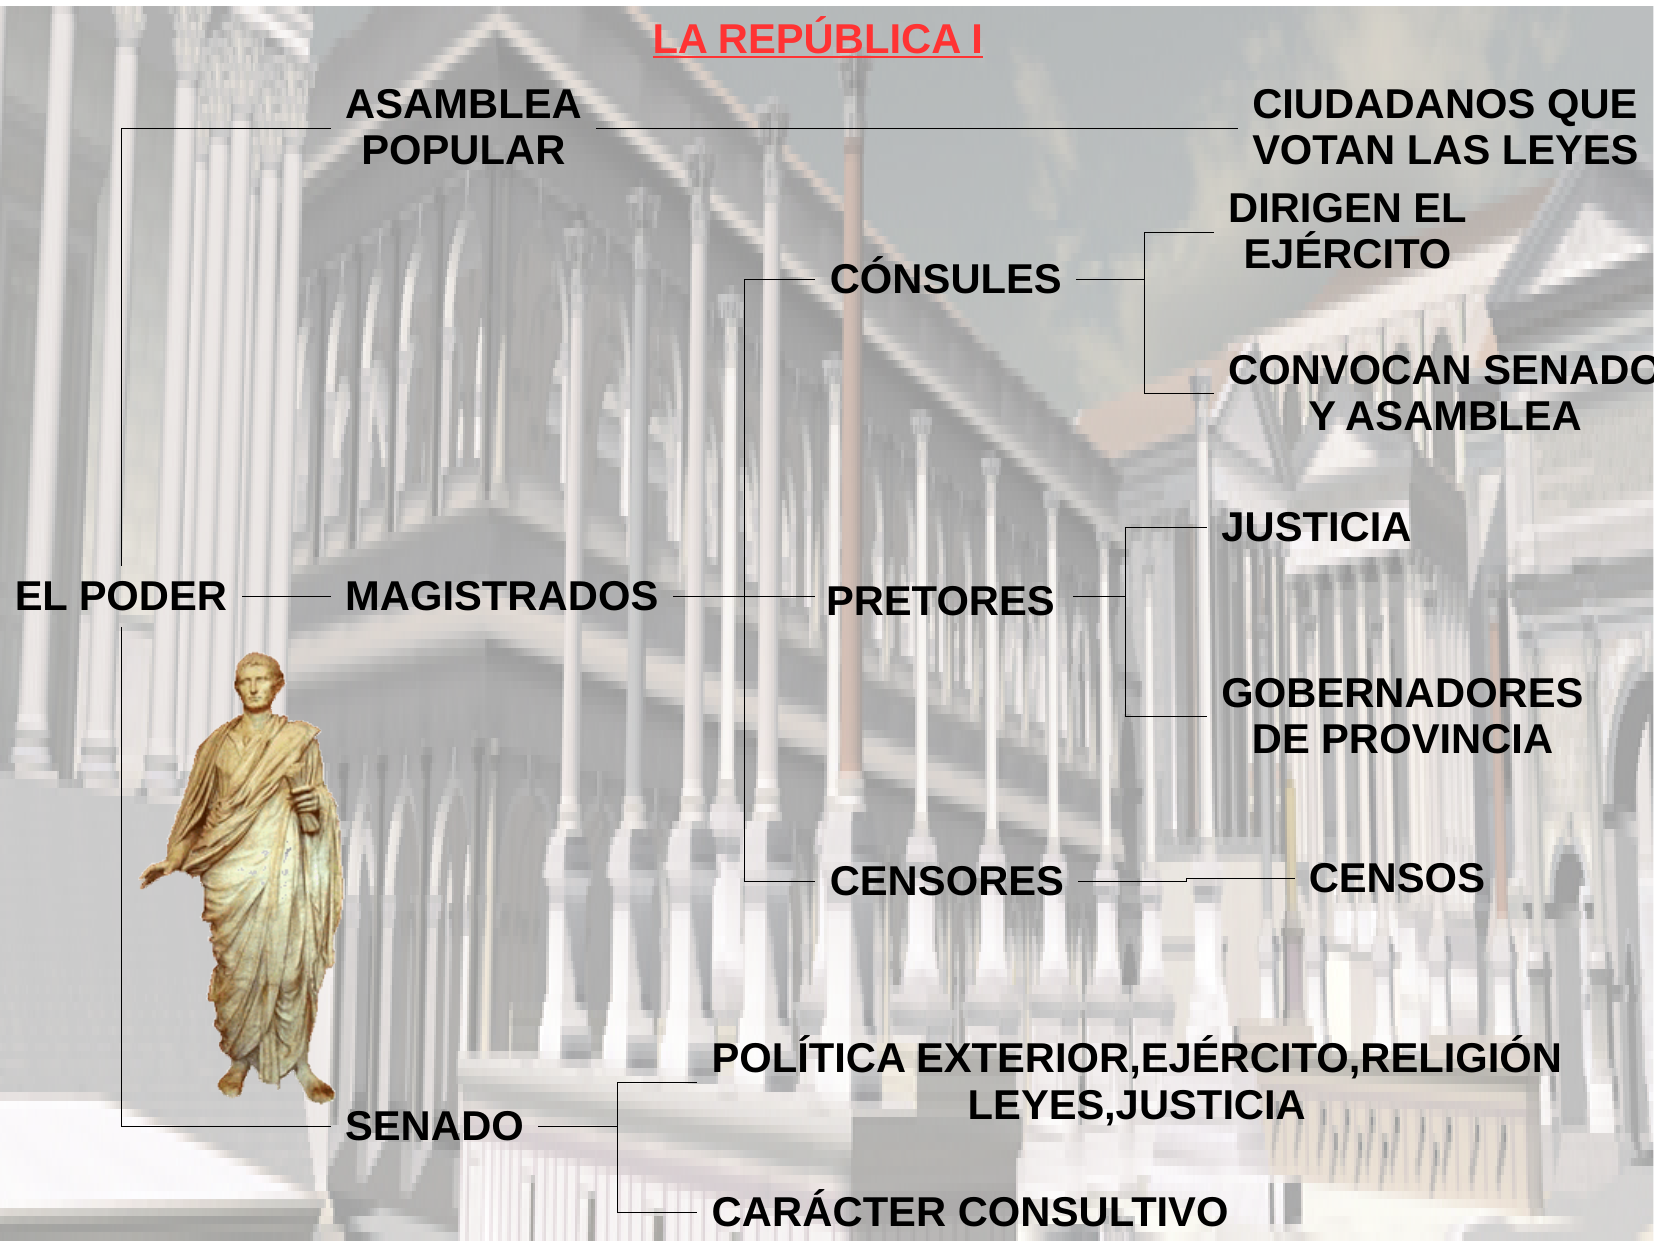

LA REPÚBLICA I
ASAMBLEA
POPULAR
CIUDADANOS QUE
VOTAN LAS LEYES
DIRIGEN EL
EJÉRCITO
CÓNSULES
CONVOCAN SENADO
Y ASAMBLEA
JUSTICIA
EL PODER
MAGISTRADOS
PRETORES
GOBERNADORES
DE PROVINCIA
CENSOS
CENSORES
POLÍTICA EXTERIOR,EJÉRCITO,RELIGIÓN
LEYES,JUSTICIA
SENADO
CARÁCTER CONSULTIVO